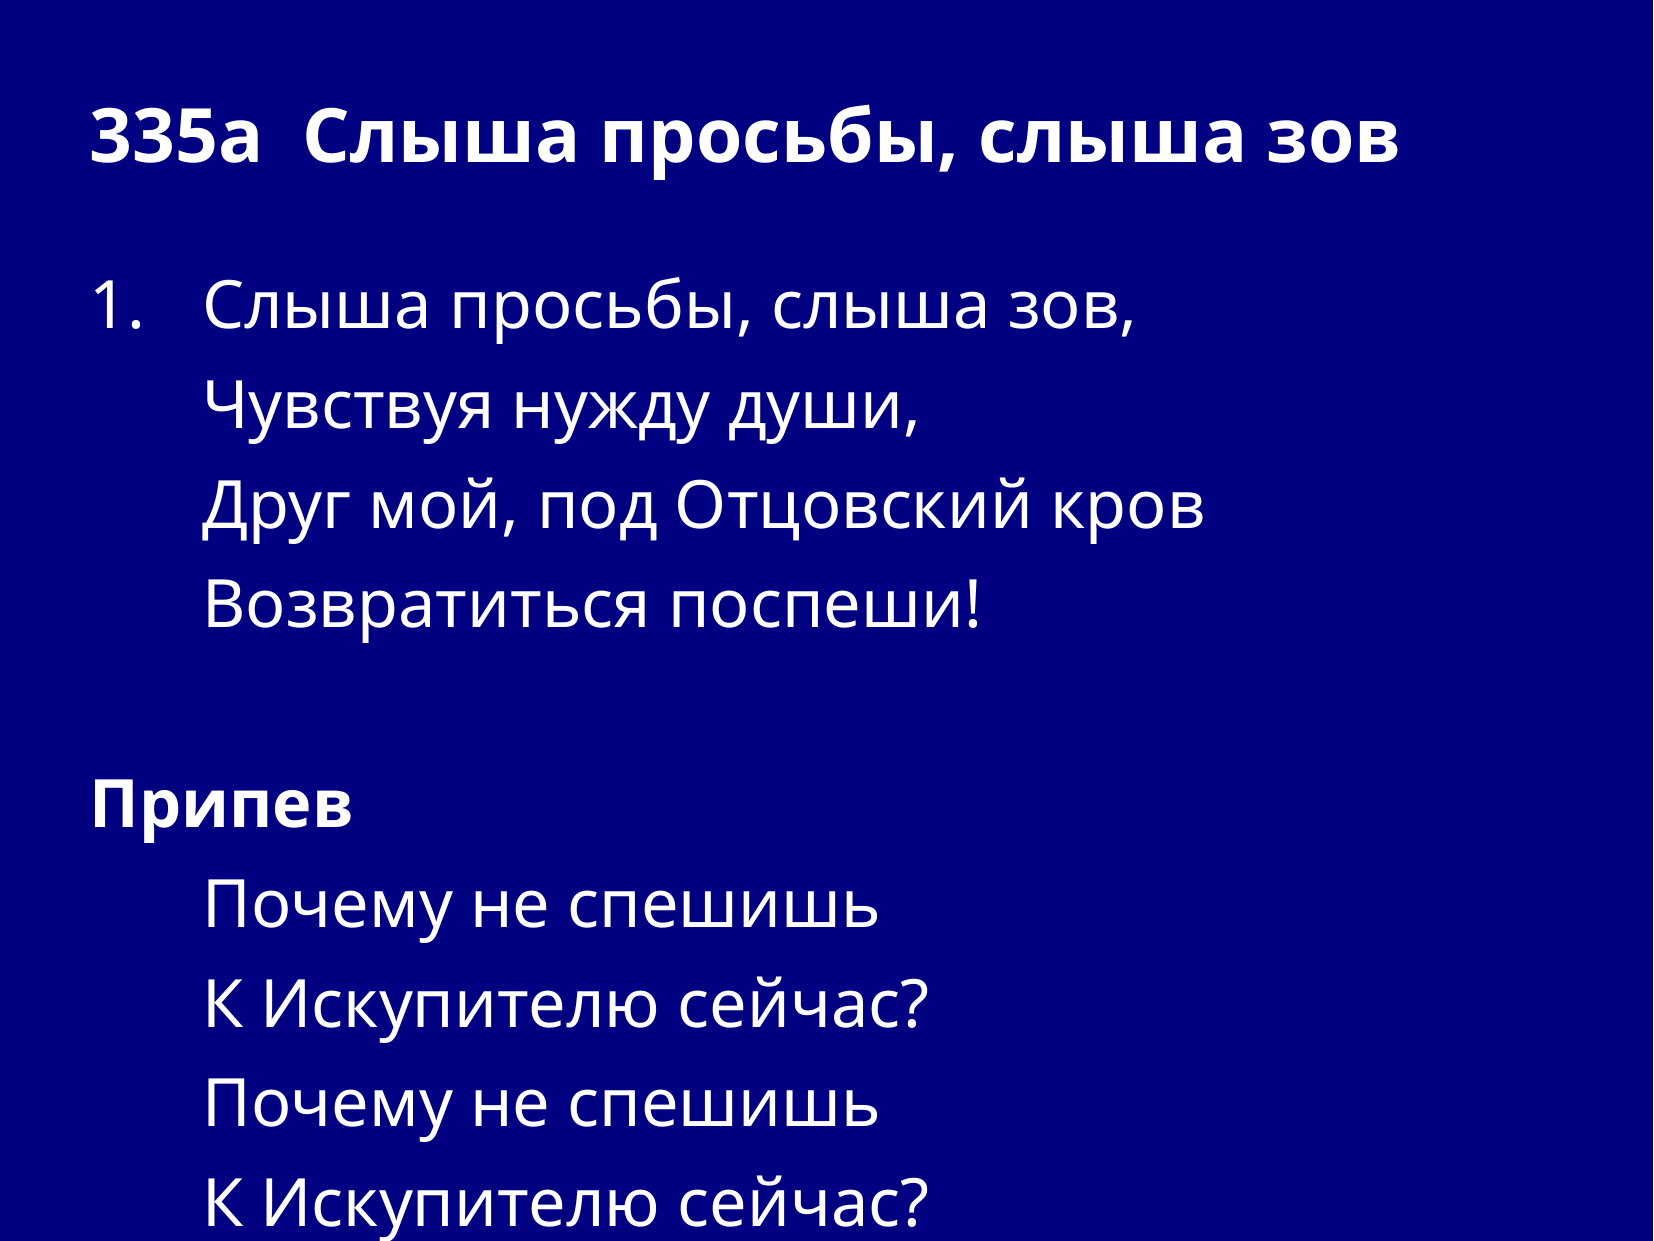

335а Слыша просьбы, слыша зов
1.	Слыша просьбы, слыша зов,
	Чувствуя нужду души,
	Друг мой, под Отцовский кров
	Возвратиться поспеши!
Припев
	Почему не спешишь
	К Искупителю сейчас?
	Почему не спешишь
	К Искупителю сейчас?